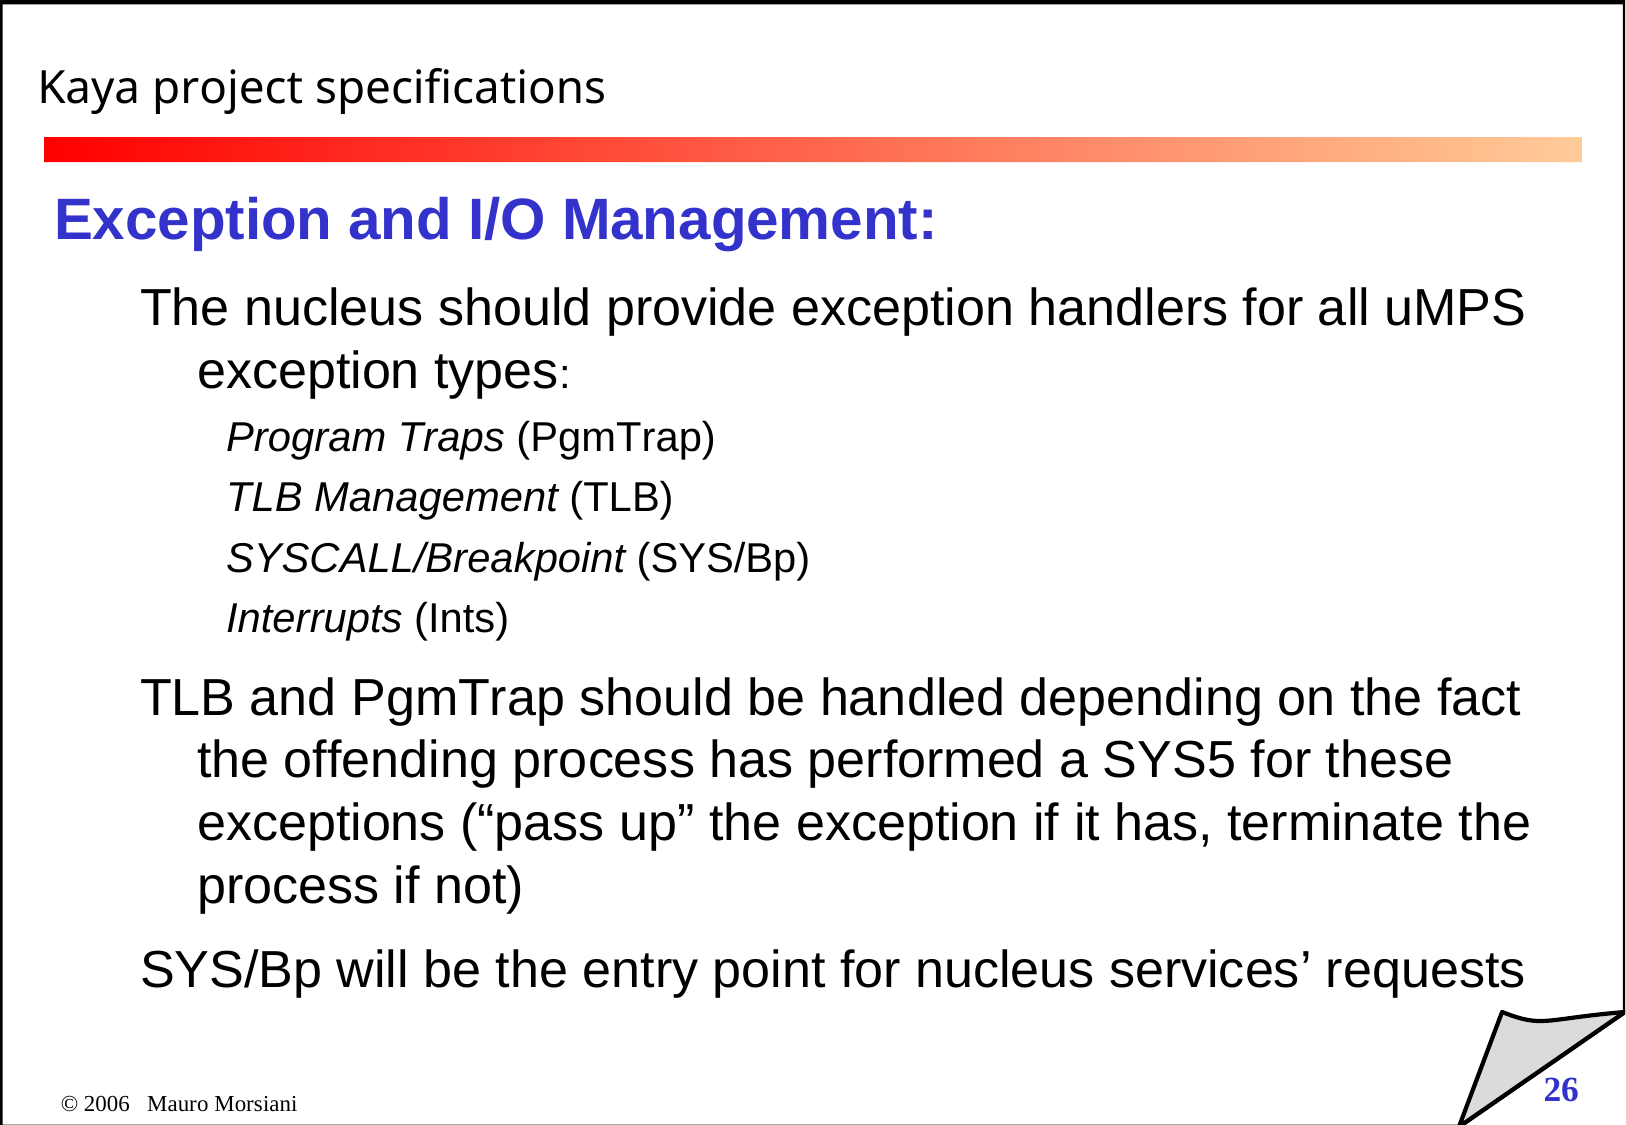

# Kaya project specifications
Exception and I/O Management:
The nucleus should provide exception handlers for all uMPS exception types:
Program Traps (PgmTrap)
TLB Management (TLB)
SYSCALL/Breakpoint (SYS/Bp)
Interrupts (Ints)
TLB and PgmTrap should be handled depending on the fact the offending process has performed a SYS5 for these exceptions (“pass up” the exception if it has, terminate the process if not)
SYS/Bp will be the entry point for nucleus services’ requests